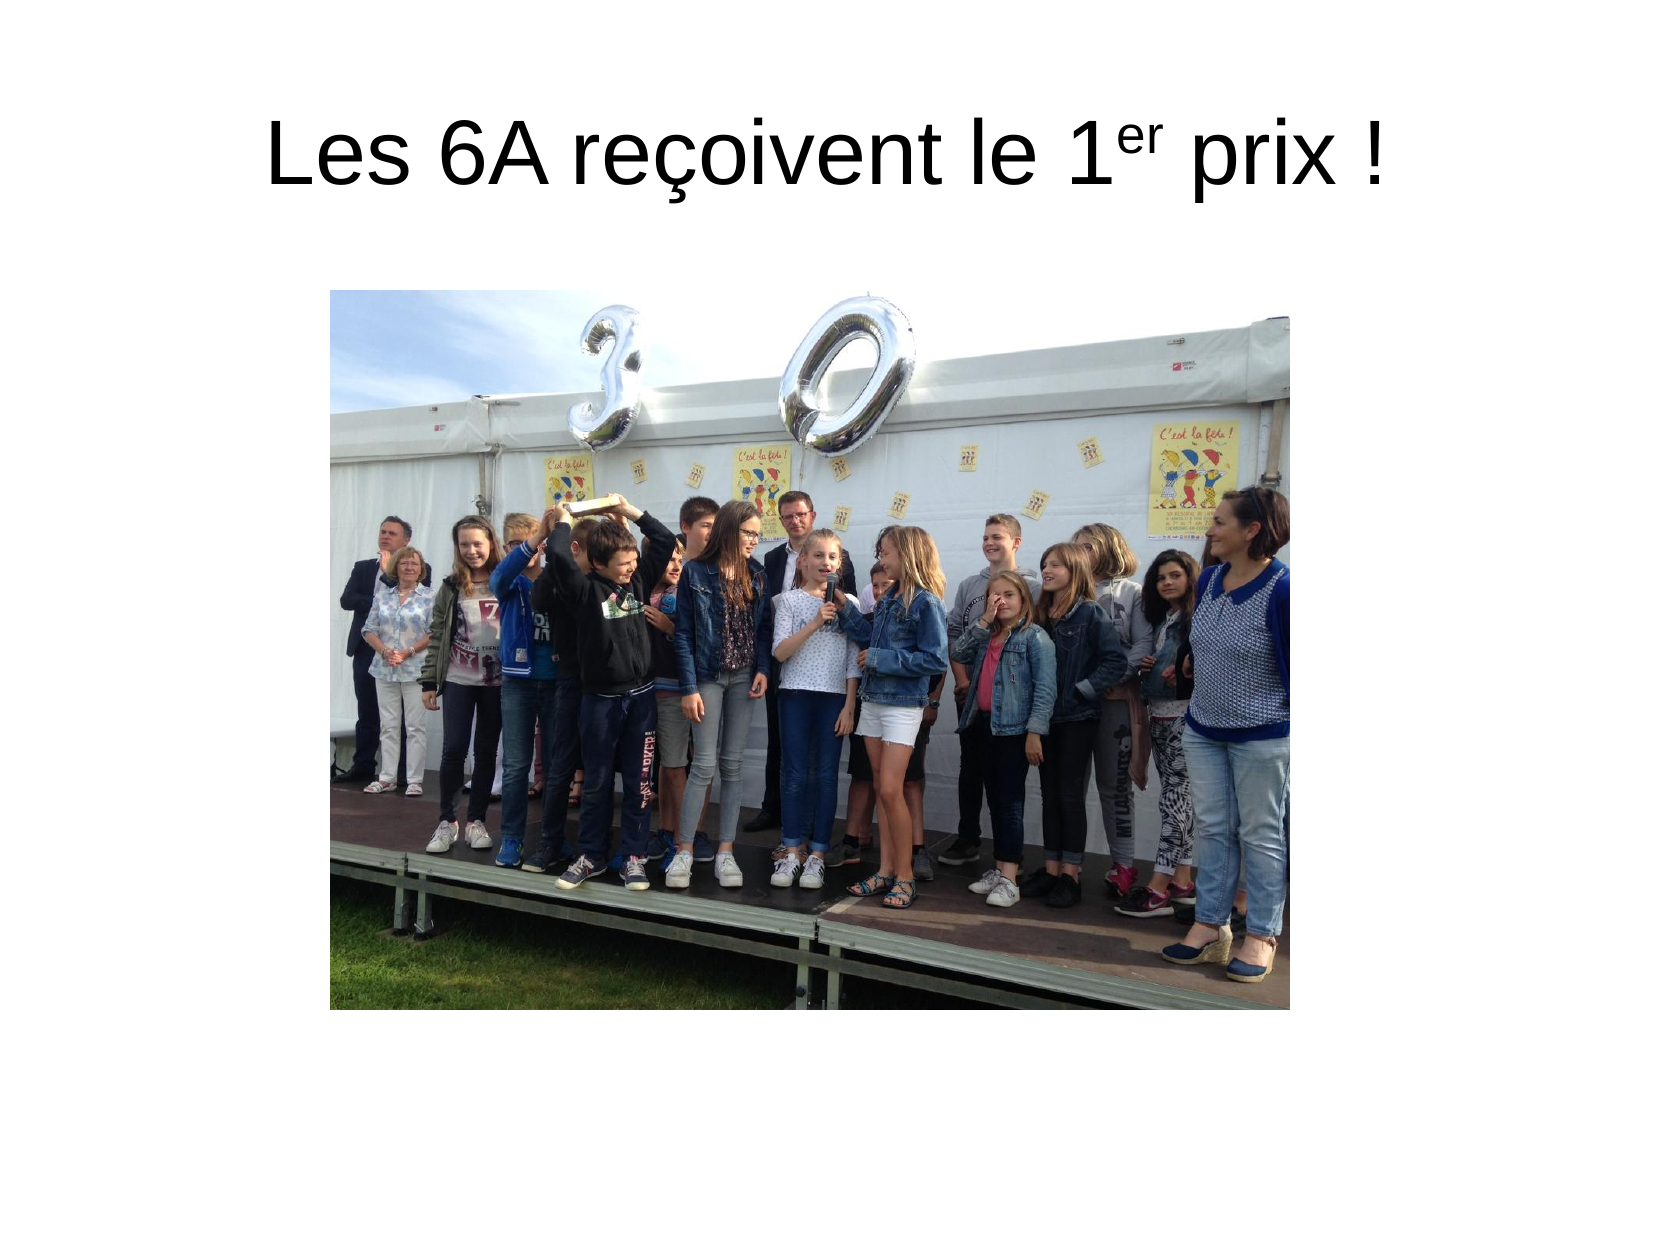

# Les 6A reçoivent le 1er prix !